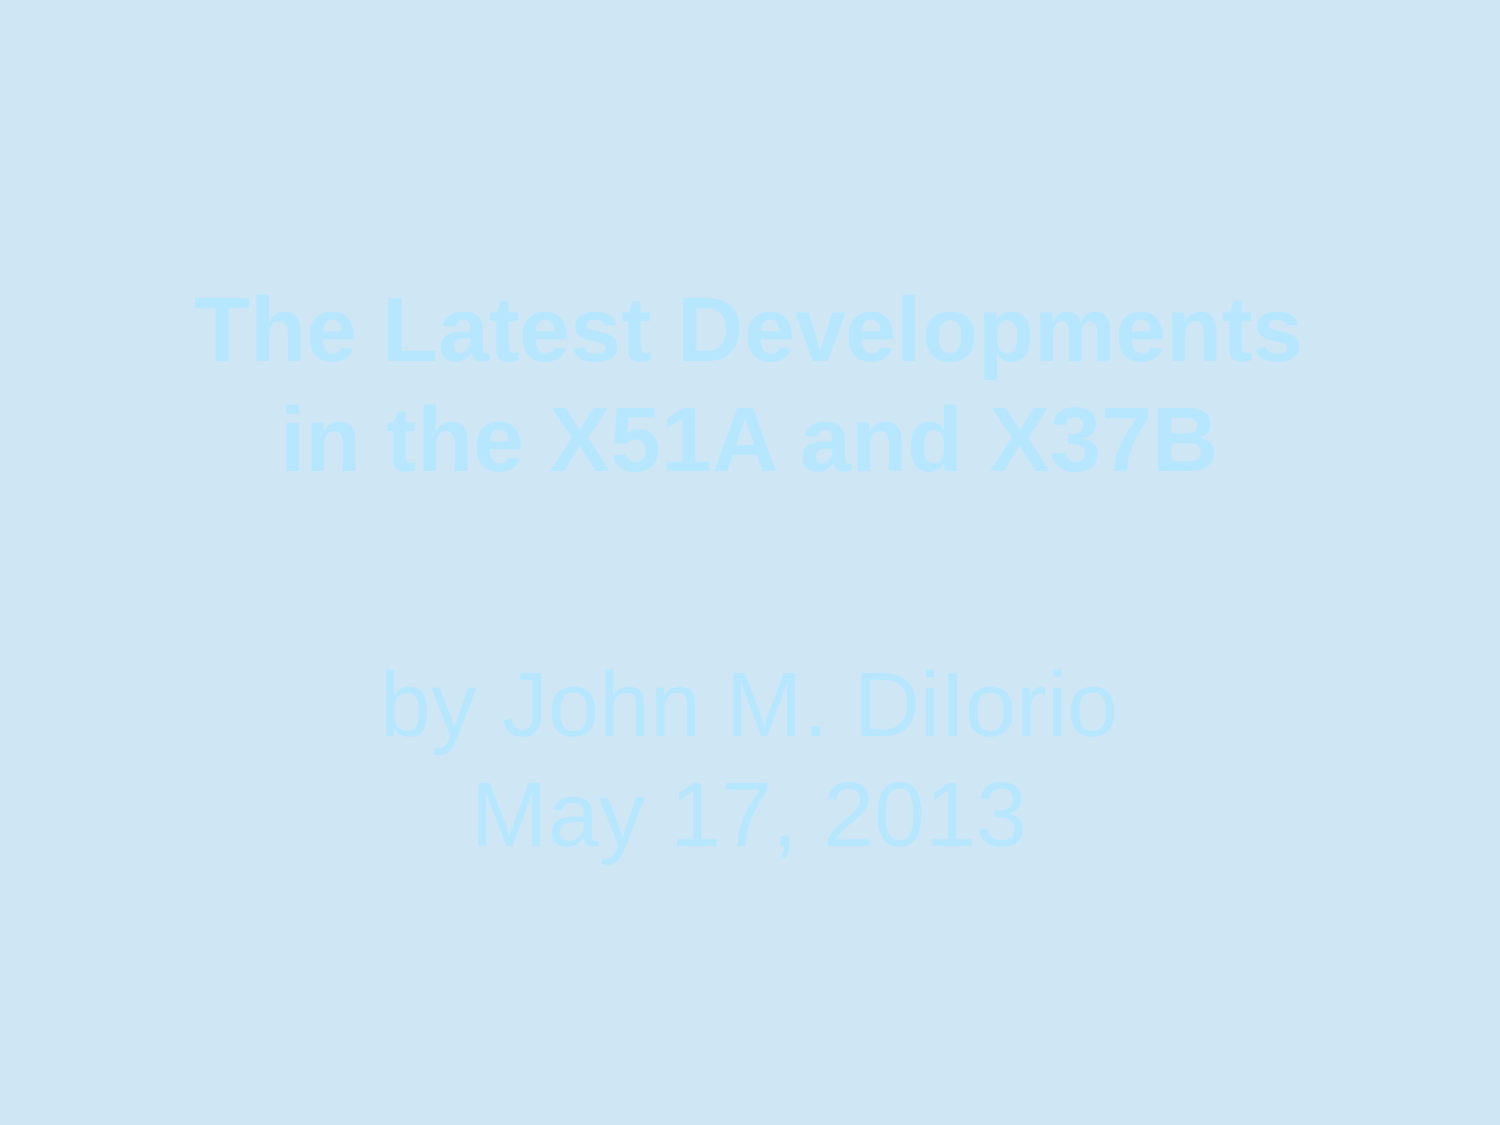

# The Latest Developments in the X51A and X37B
by John M. DiIorio
May 17, 2013